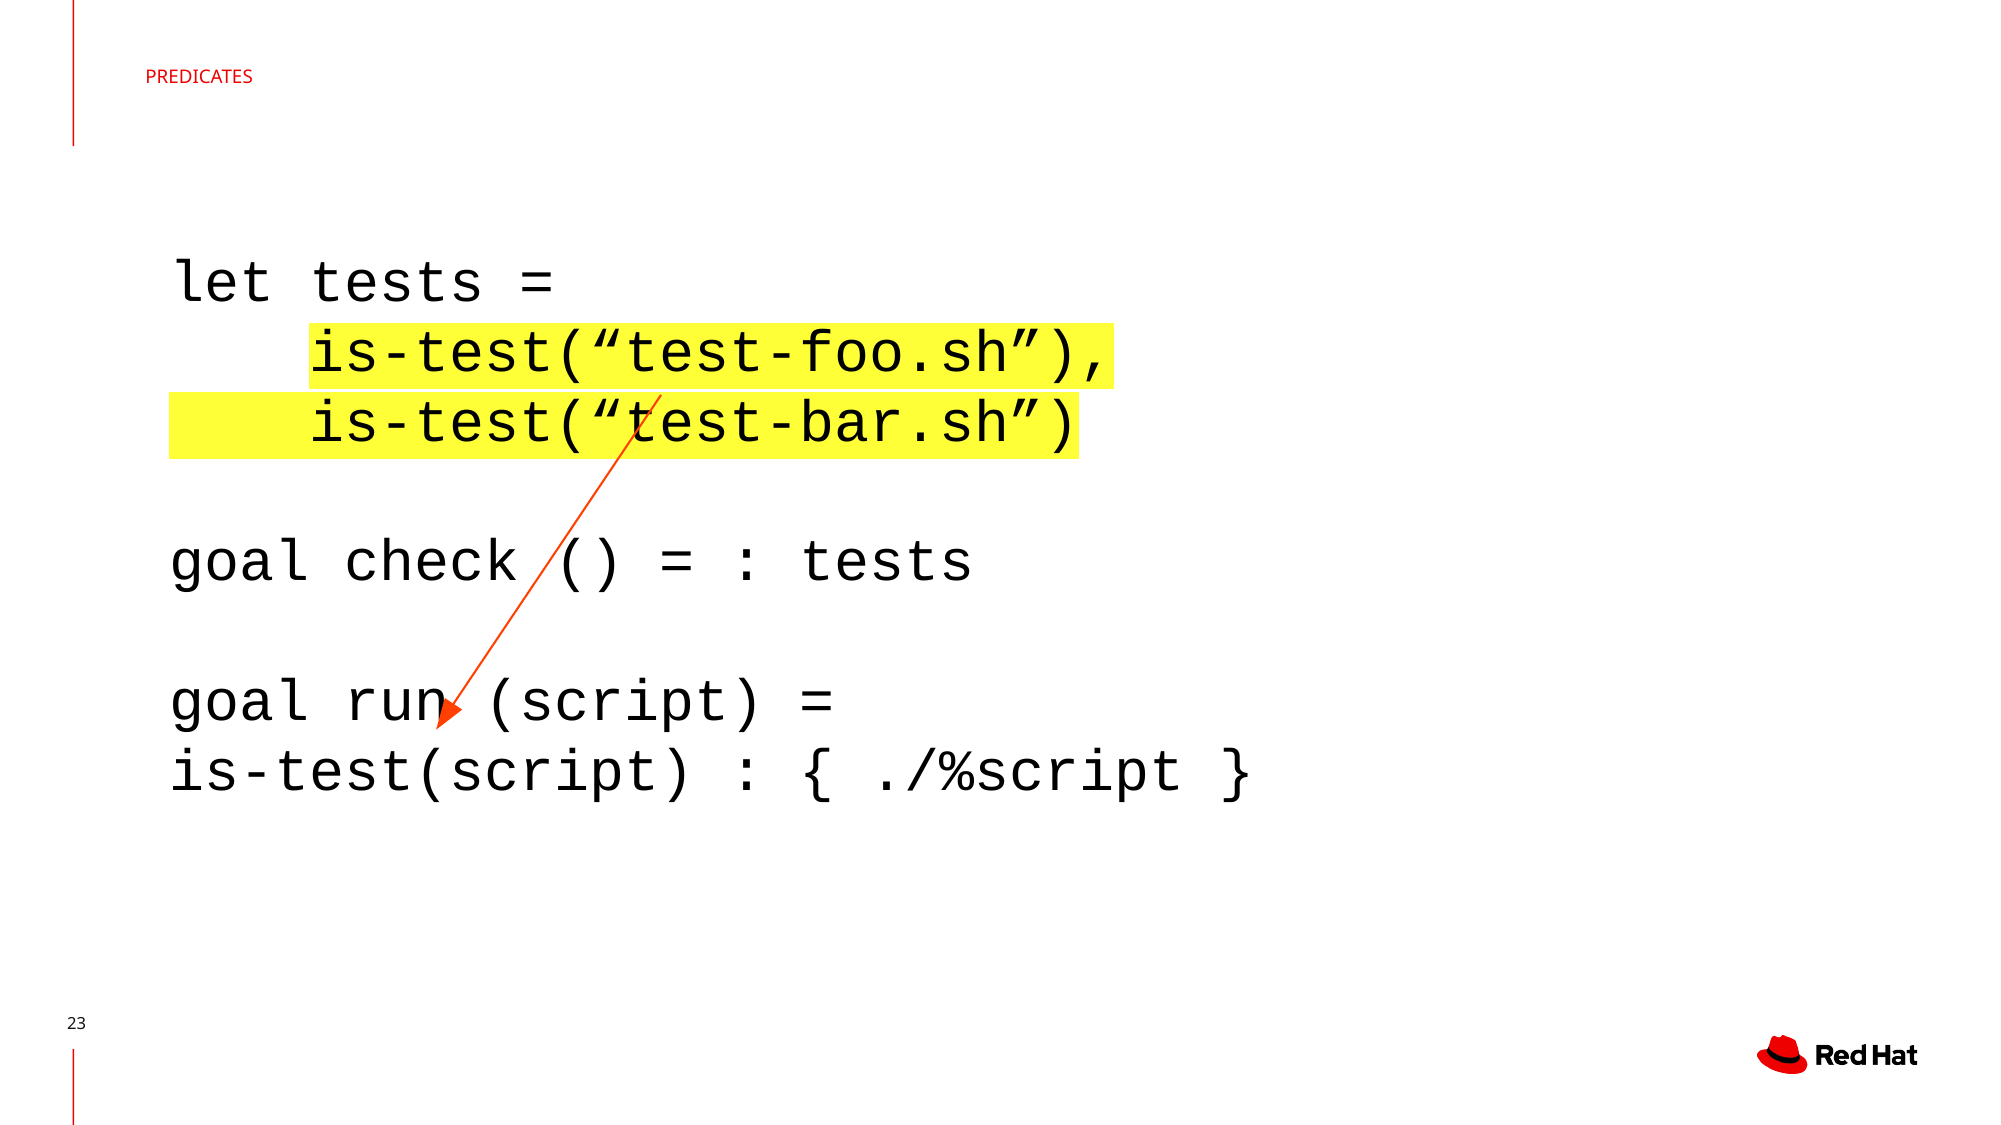

PREDICATES
let tests =
 is-test(“test-foo.sh”),
 is-test(“test-bar.sh”)
goal check () = : tests
goal run (script) =
is-test(script) : { ./%script }
23